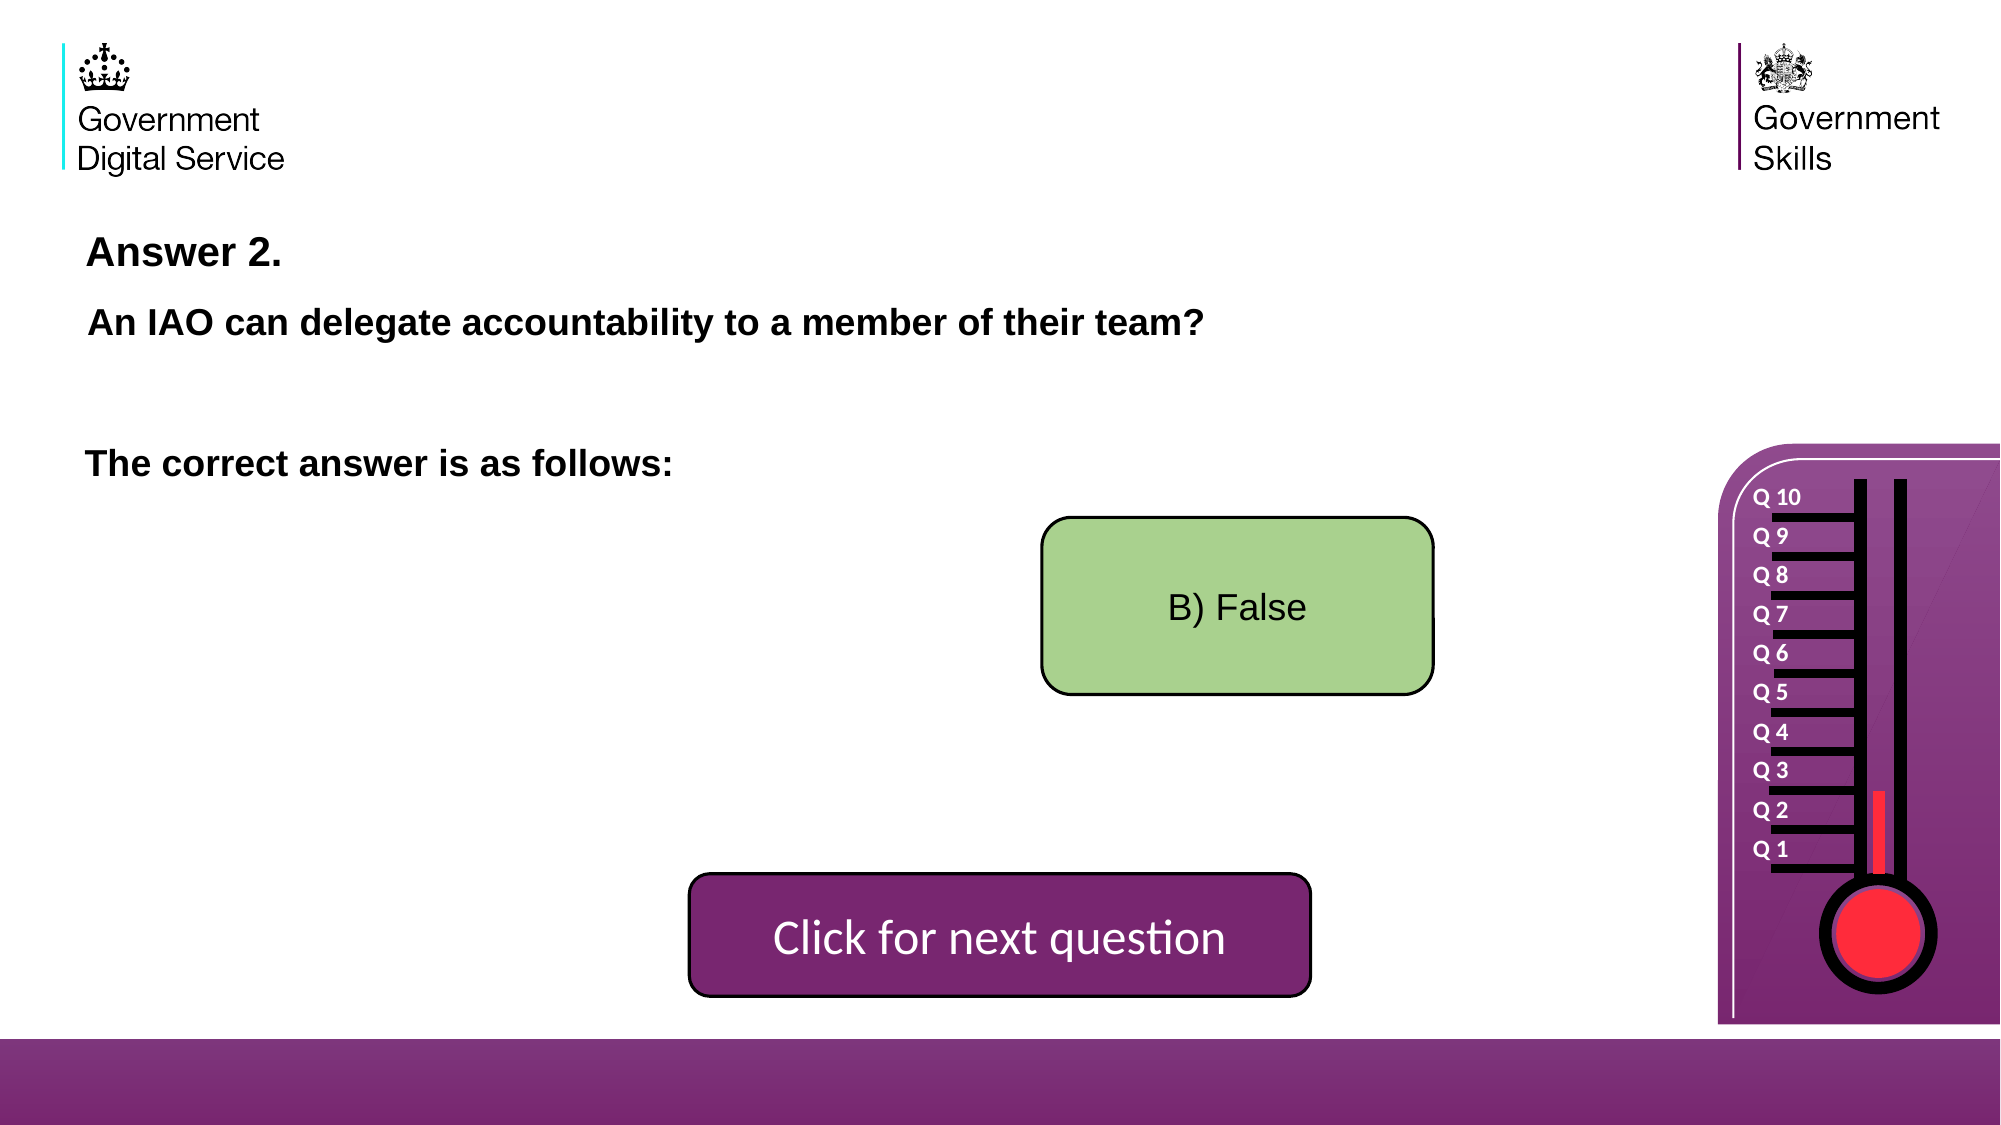

# Answer 2.
An IAO can delegate accountability to a member of their team?
The correct answer is as follows:
B) False
Click for next question